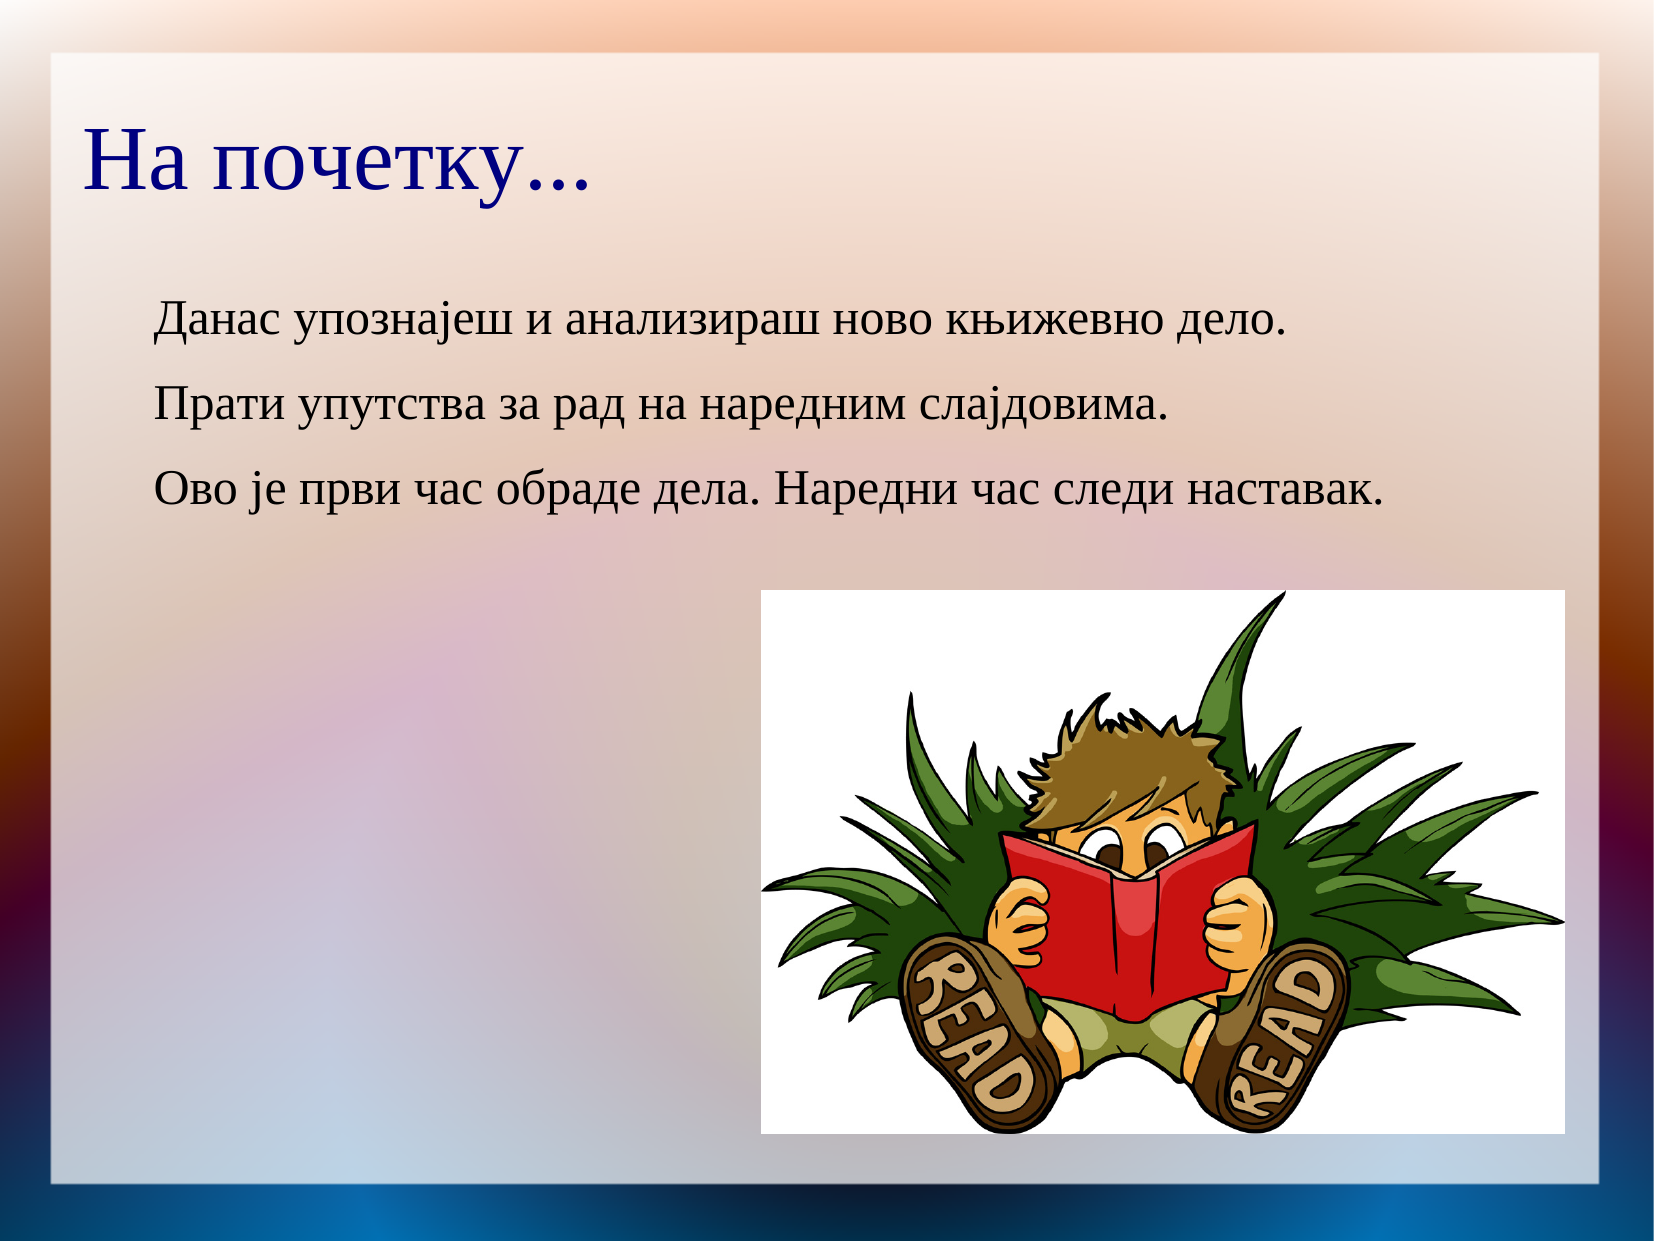

# На почетку...
Данас упознајеш и анализираш ново књижевно дело.
Прати упутства за рад на наредним слајдовима.
Ово је први час обраде дела. Наредни час следи наставак.